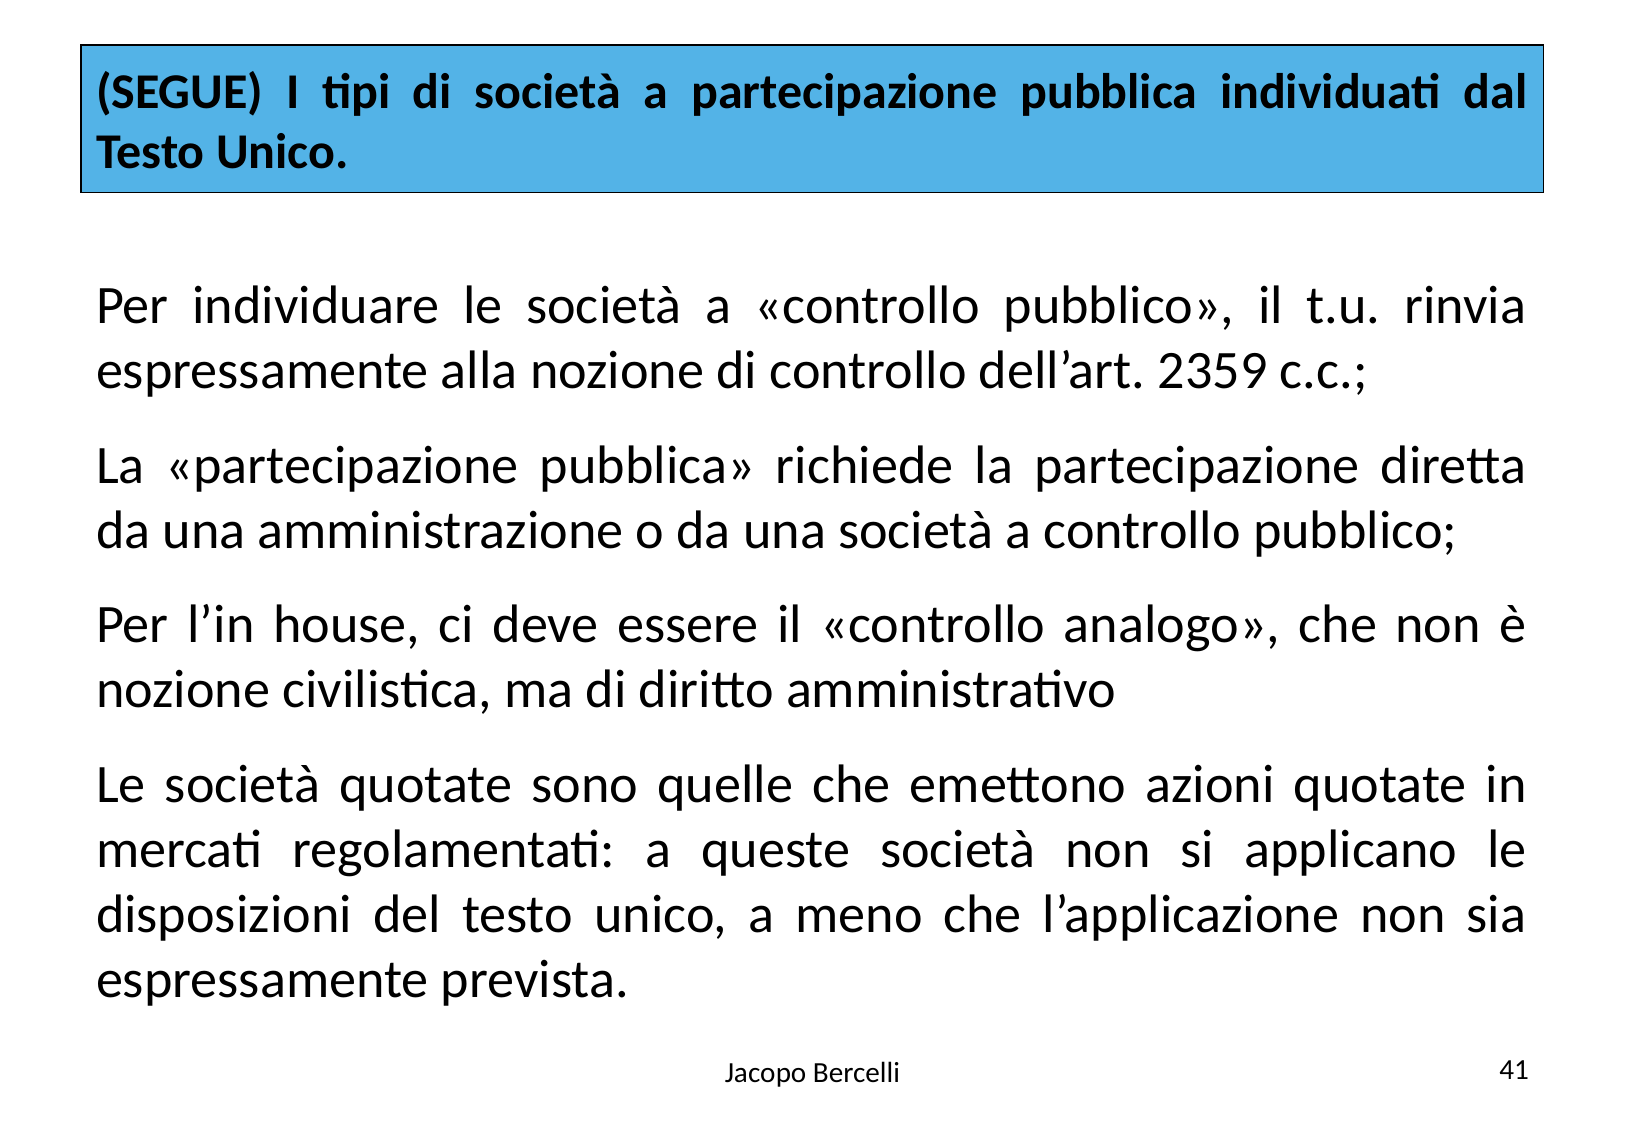

# (SEGUE) I tipi di società a partecipazione pubblica individuati dal Testo Unico.
Per individuare le società a «controllo pubblico», il t.u. rinvia espressamente alla nozione di controllo dell’art. 2359 c.c.;
La «partecipazione pubblica» richiede la partecipazione diretta da una amministrazione o da una società a controllo pubblico;
Per l’in house, ci deve essere il «controllo analogo», che non è nozione civilistica, ma di diritto amministrativo
Le società quotate sono quelle che emettono azioni quotate in mercati regolamentati: a queste società non si applicano le disposizioni del testo unico, a meno che l’applicazione non sia espressamente prevista.
Jacopo Bercelli